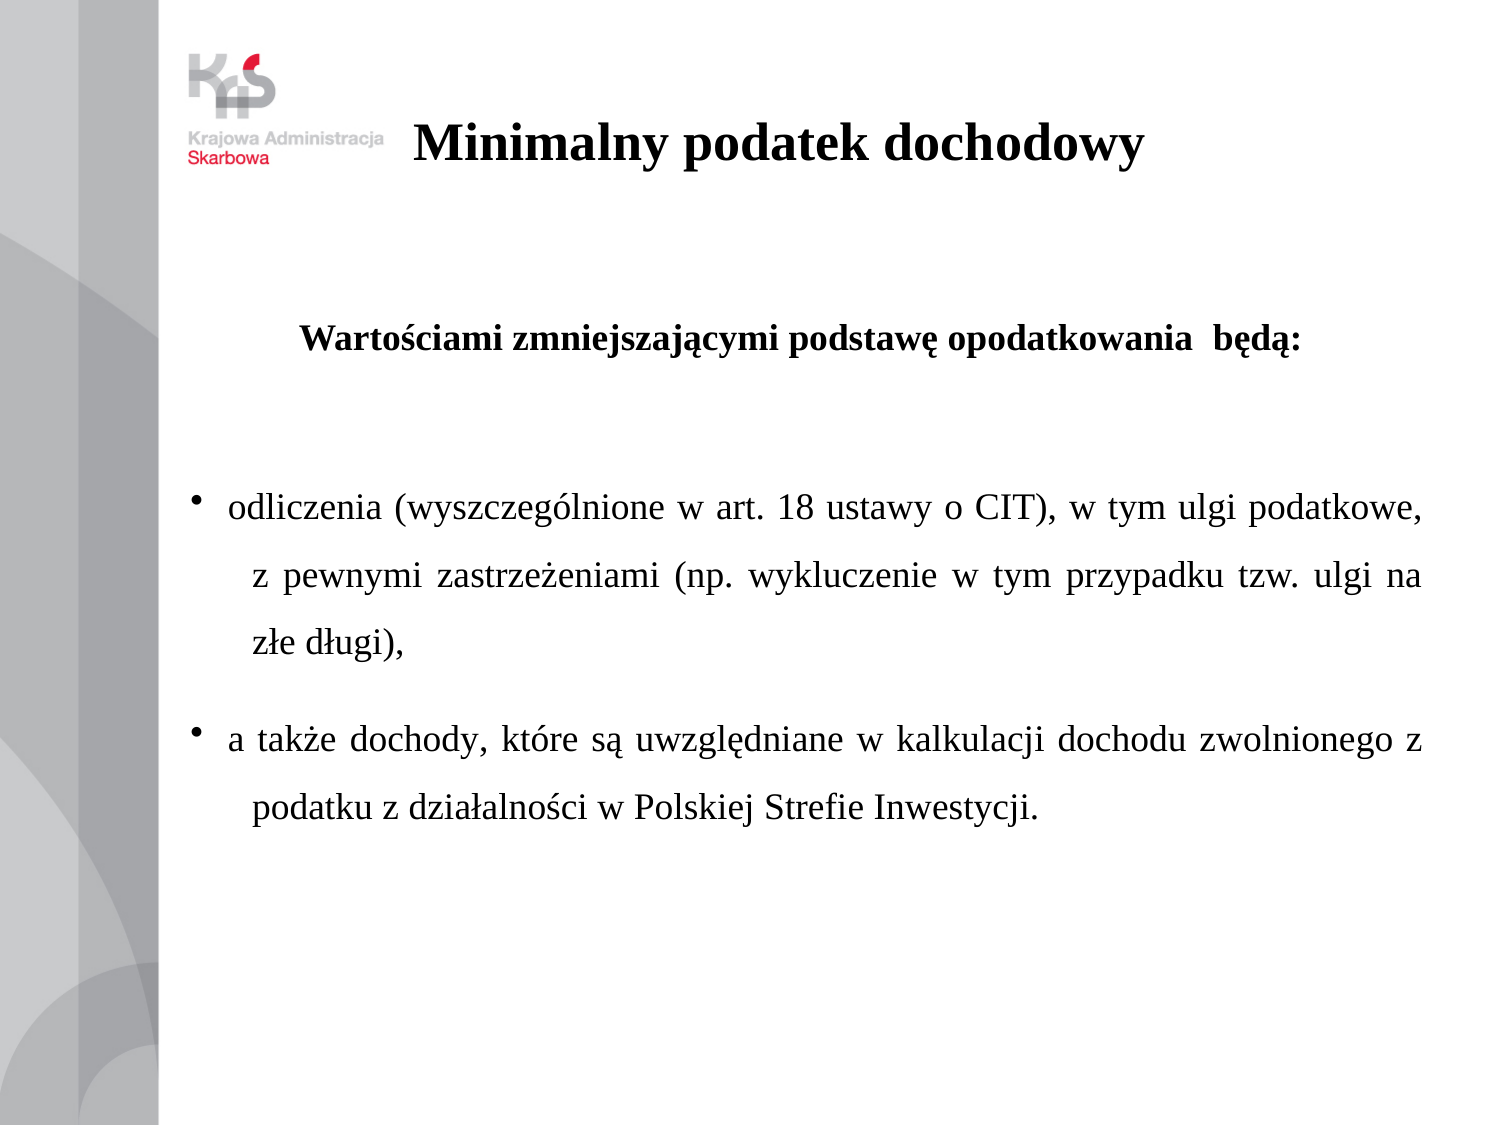

# Minimalny podatek dochodowy
Wartościami zmniejszającymi podstawę opodatkowania będą:
odliczenia (wyszczególnione w art. 18 ustawy o CIT), w tym ulgi podatkowe, z pewnymi zastrzeżeniami (np. wykluczenie w tym przypadku tzw. ulgi na złe długi),
a także dochody, które są uwzględniane w kalkulacji dochodu zwolnionego z podatku z działalności w Polskiej Strefie Inwestycji.